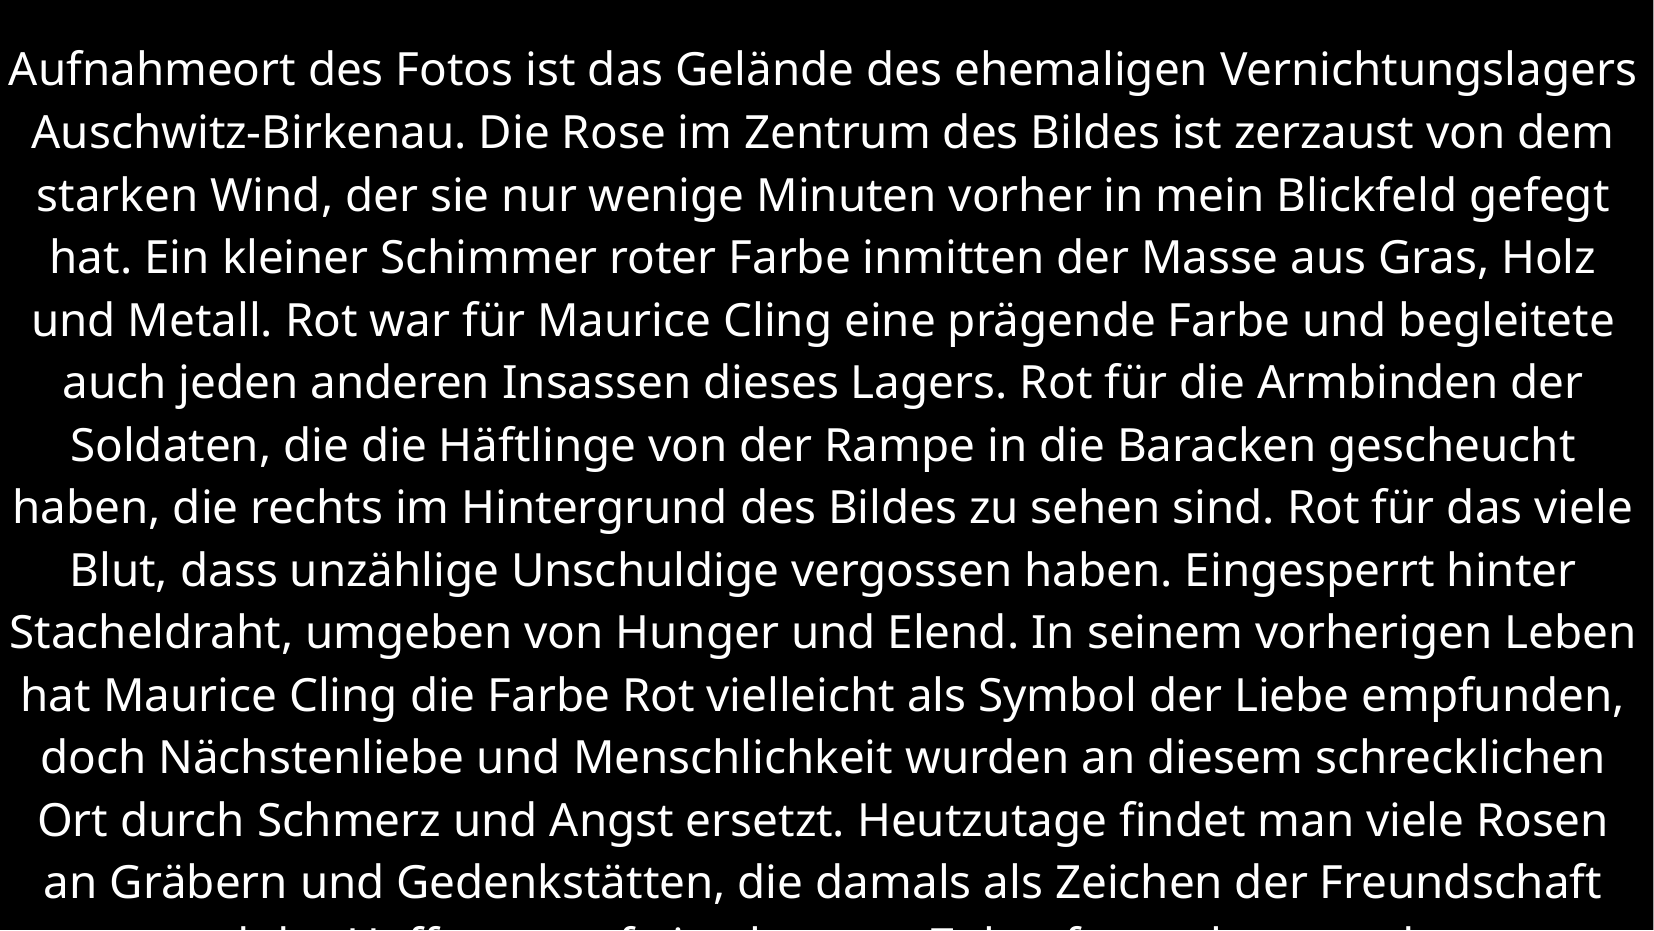

Aufnahmeort des Fotos ist das Gelände des ehemaligen Vernichtungslagers Auschwitz-Birkenau. Die Rose im Zentrum des Bildes ist zerzaust von dem starken Wind, der sie nur wenige Minuten vorher in mein Blickfeld gefegt hat. Ein kleiner Schimmer roter Farbe inmitten der Masse aus Gras, Holz und Metall. Rot war für Maurice Cling eine prägende Farbe und begleitete auch jeden anderen Insassen dieses Lagers. Rot für die Armbinden der Soldaten, die die Häftlinge von der Rampe in die Baracken gescheucht haben, die rechts im Hintergrund des Bildes zu sehen sind. Rot für das viele Blut, dass unzählige Unschuldige vergossen haben. Eingesperrt hinter Stacheldraht, umgeben von Hunger und Elend. In seinem vorherigen Leben hat Maurice Cling die Farbe Rot vielleicht als Symbol der Liebe empfunden, doch Nächstenliebe und Menschlichkeit wurden an diesem schrecklichen Ort durch Schmerz und Angst ersetzt. Heutzutage findet man viele Rosen an Gräbern und Gedenkstätten, die damals als Zeichen der Freundschaft und der Hoffnung auf eine bessere Zukunft gesehen wurden.